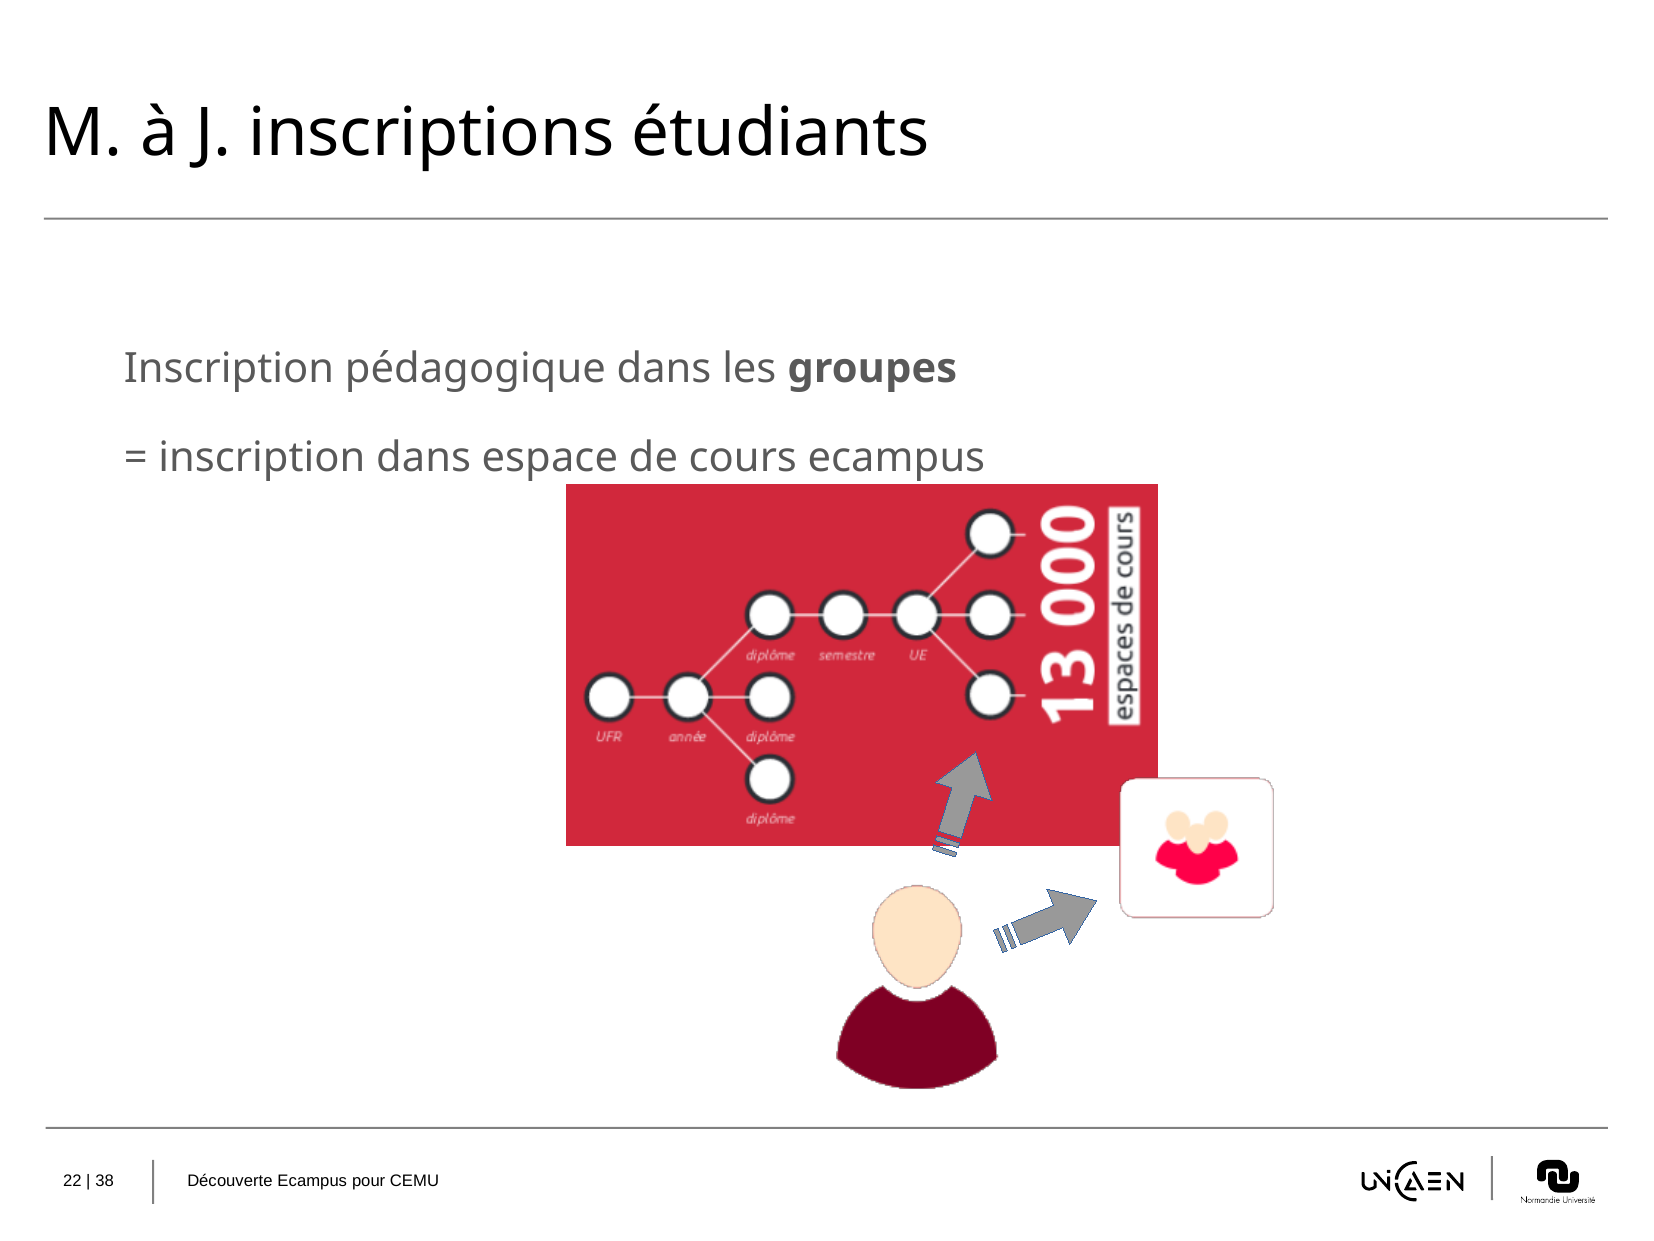

# M. à J. inscriptions étudiants
Inscription pédagogique dans les groupes
= inscription dans espace de cours ecampus
22
Découverte Ecampus pourn les personnels administratifs